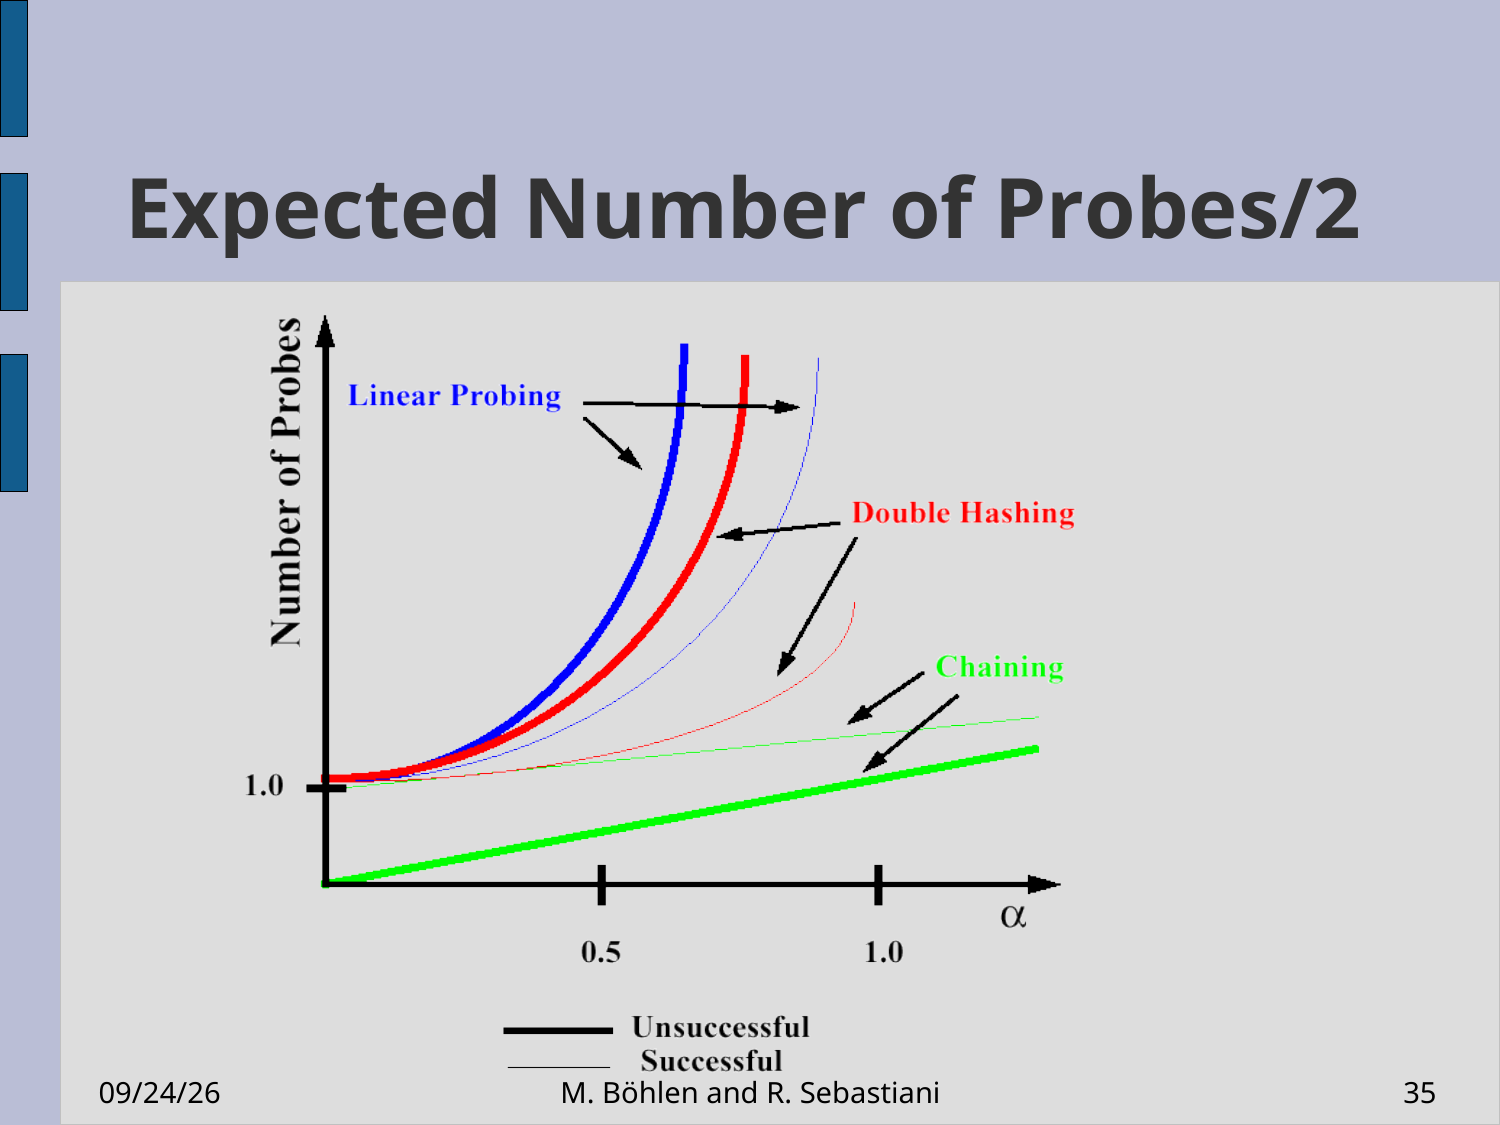

# Expected Number of Probes/2
M. Böhlen and R. Sebastiani
35